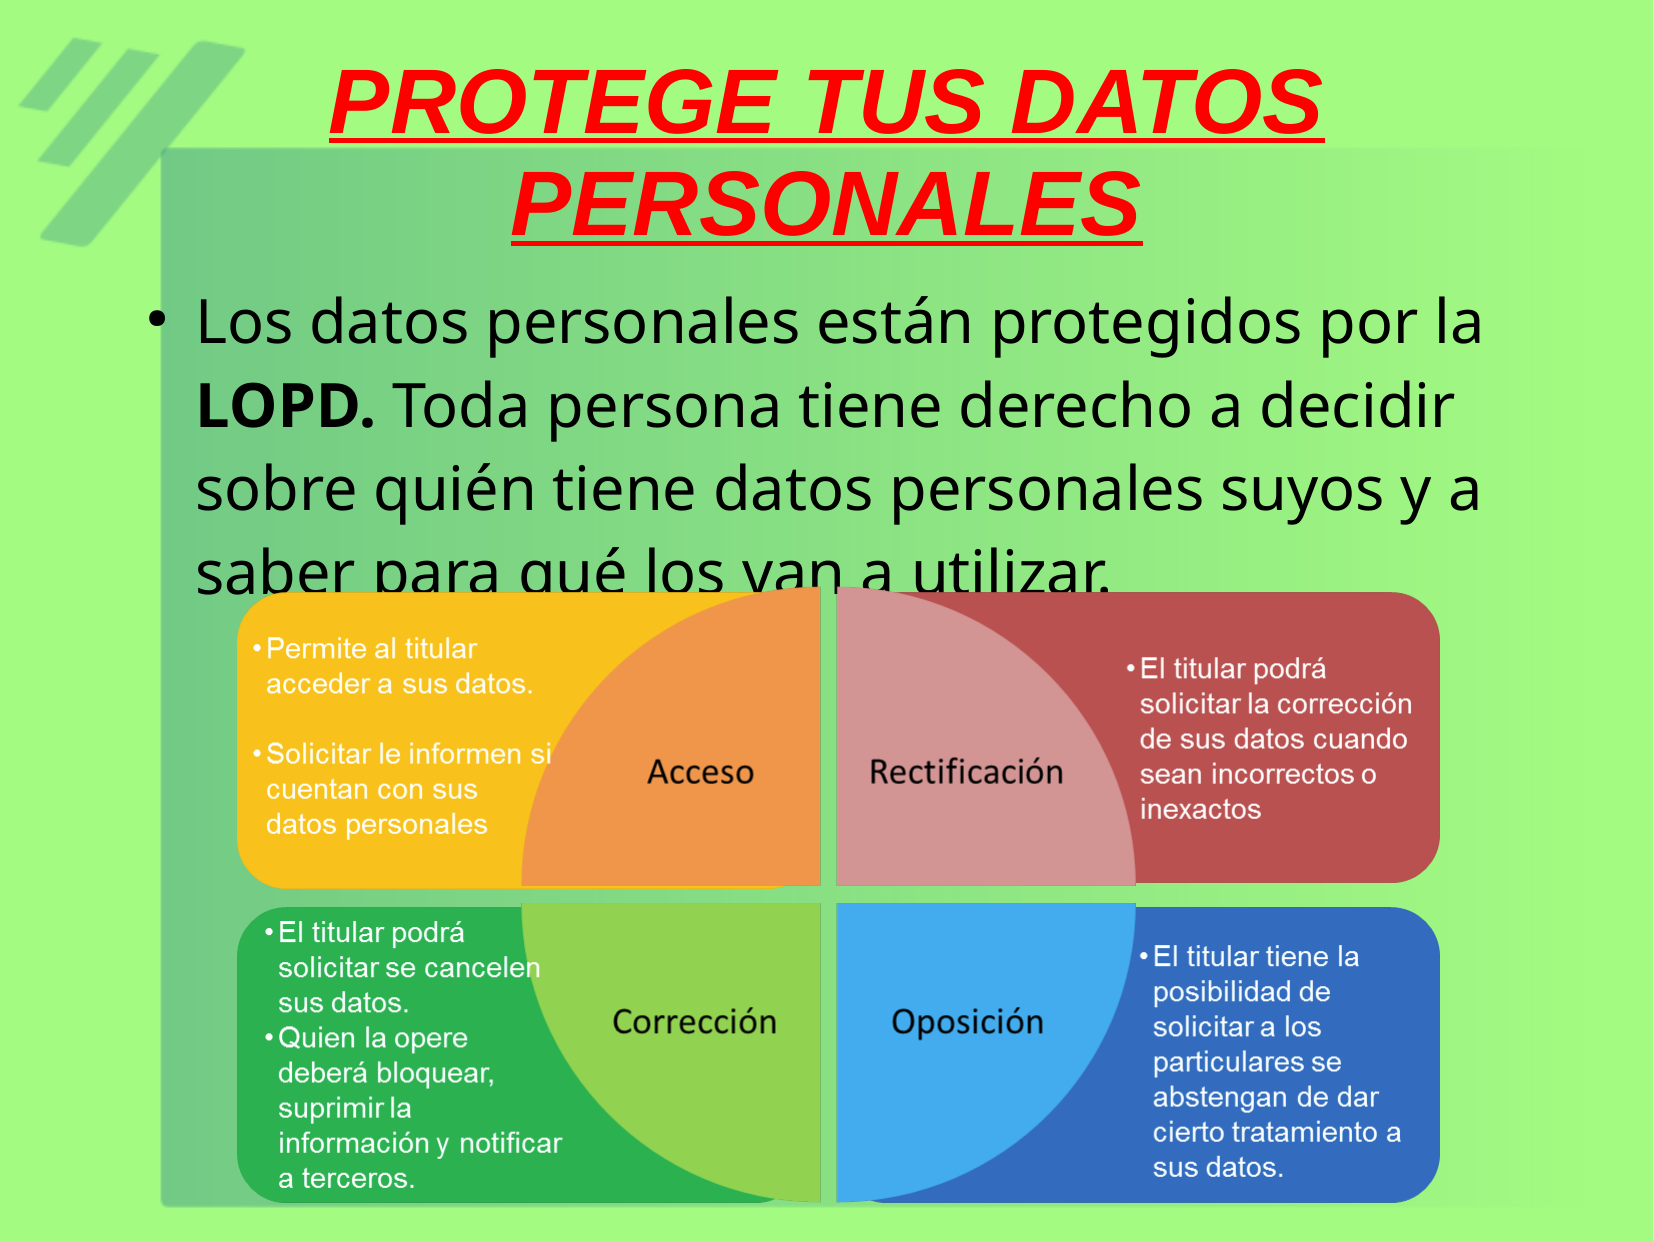

# PROTEGE TUS DATOS PERSONALES
Los datos personales están protegidos por la LOPD. Toda persona tiene derecho a decidir sobre quién tiene datos personales suyos y a saber para qué los van a utilizar.